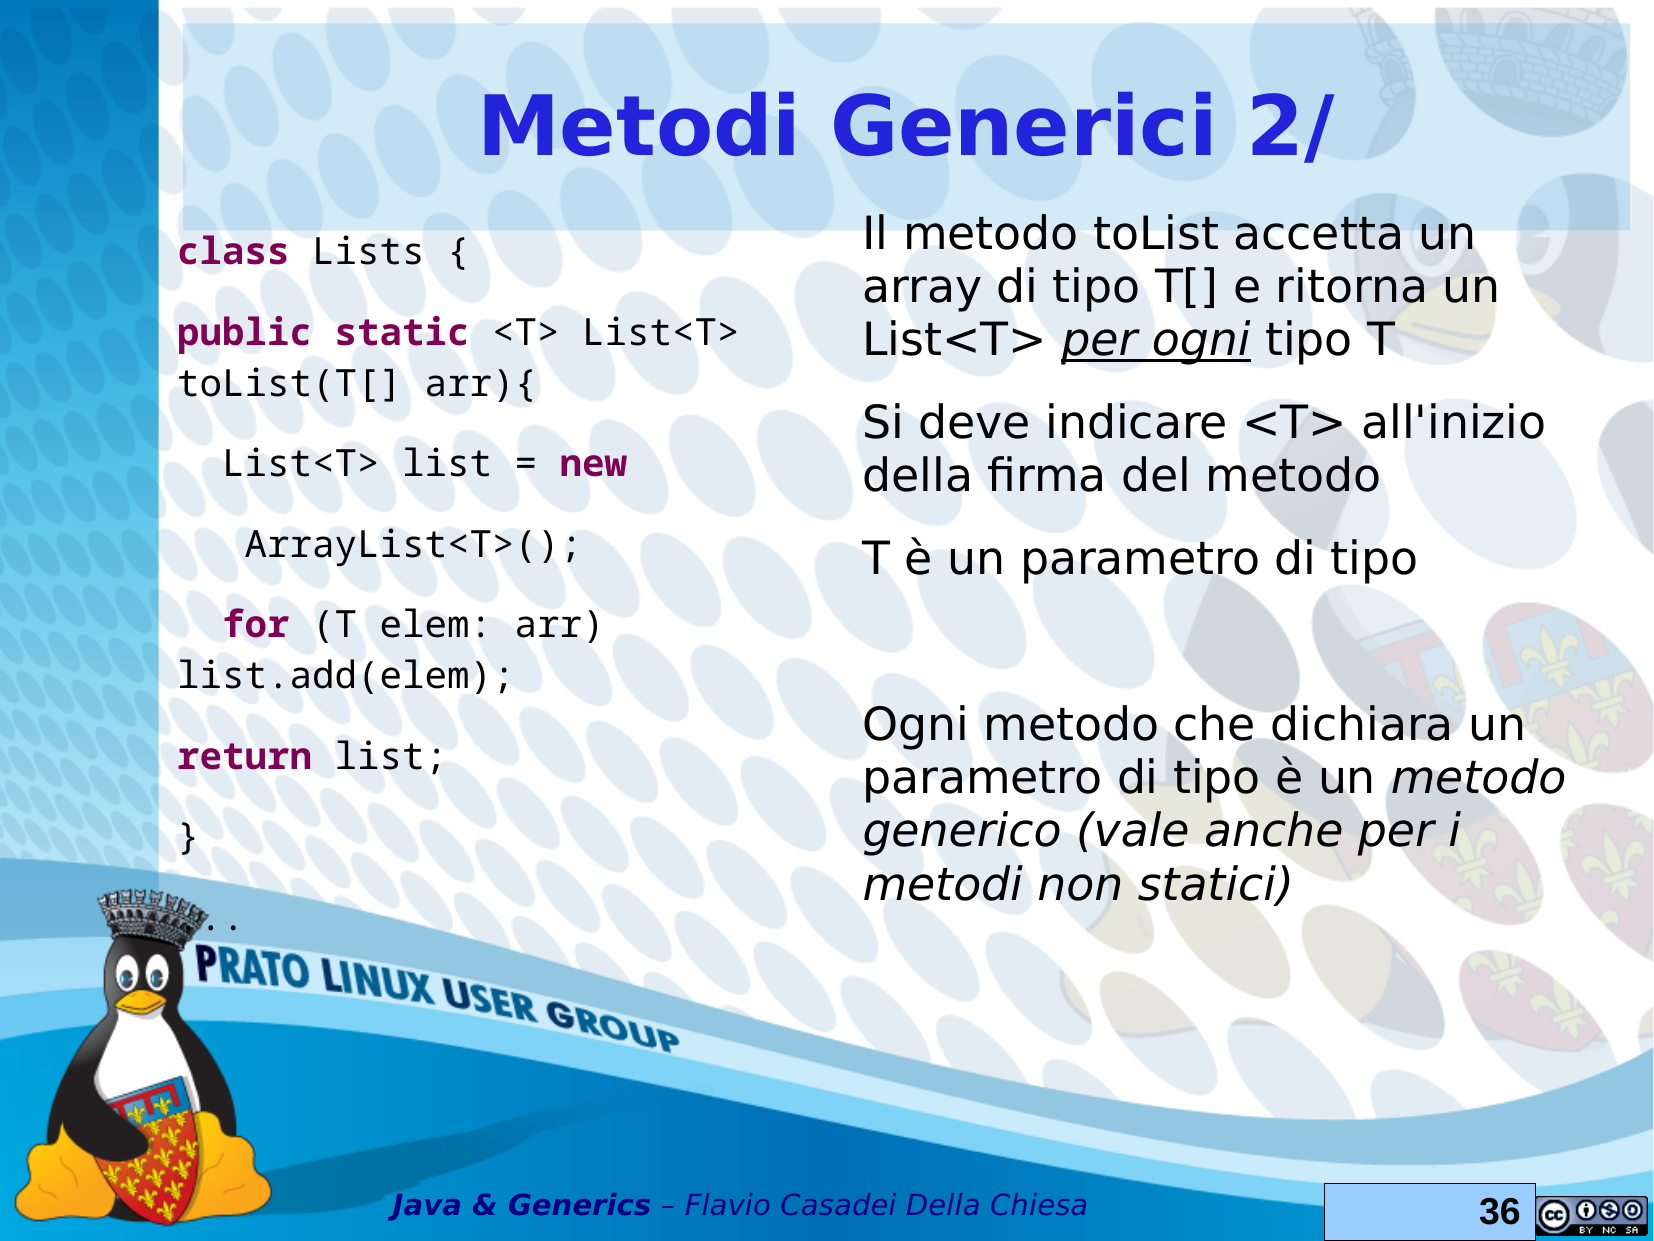

# Metodi Generici 2/
Il metodo toList accetta un array di tipo T[] e ritorna un List<T> per ogni tipo T
Si deve indicare <T> all'inizio della firma del metodo
T è un parametro di tipo
Ogni metodo che dichiara un parametro di tipo è un metodo generico (vale anche per i metodi non statici)
class Lists {
public static <T> List<T> toList(T[] arr){
 List<T> list = new
 ArrayList<T>();
 for (T elem: arr) list.add(elem);
return list;
}
...